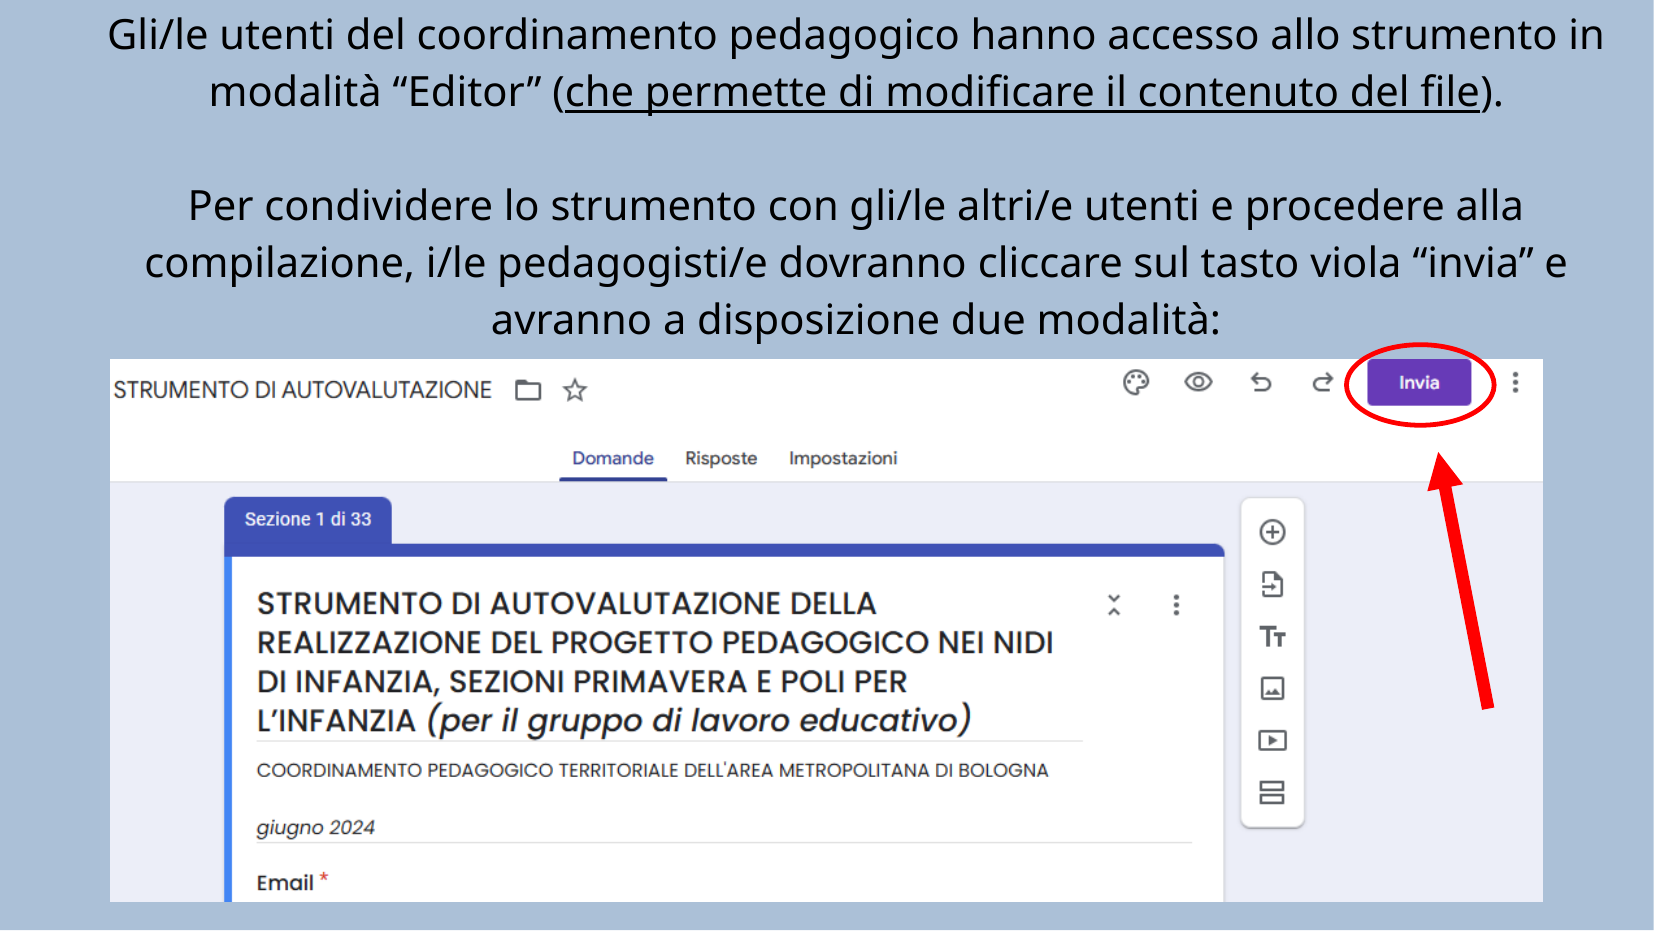

# Gli/le utenti del coordinamento pedagogico hanno accesso allo strumento in modalità “Editor” (che permette di modificare il contenuto del file). Per condividere lo strumento con gli/le altri/e utenti e procedere alla compilazione, i/le pedagogisti/e dovranno cliccare sul tasto viola “invia” e avranno a disposizione due modalità: